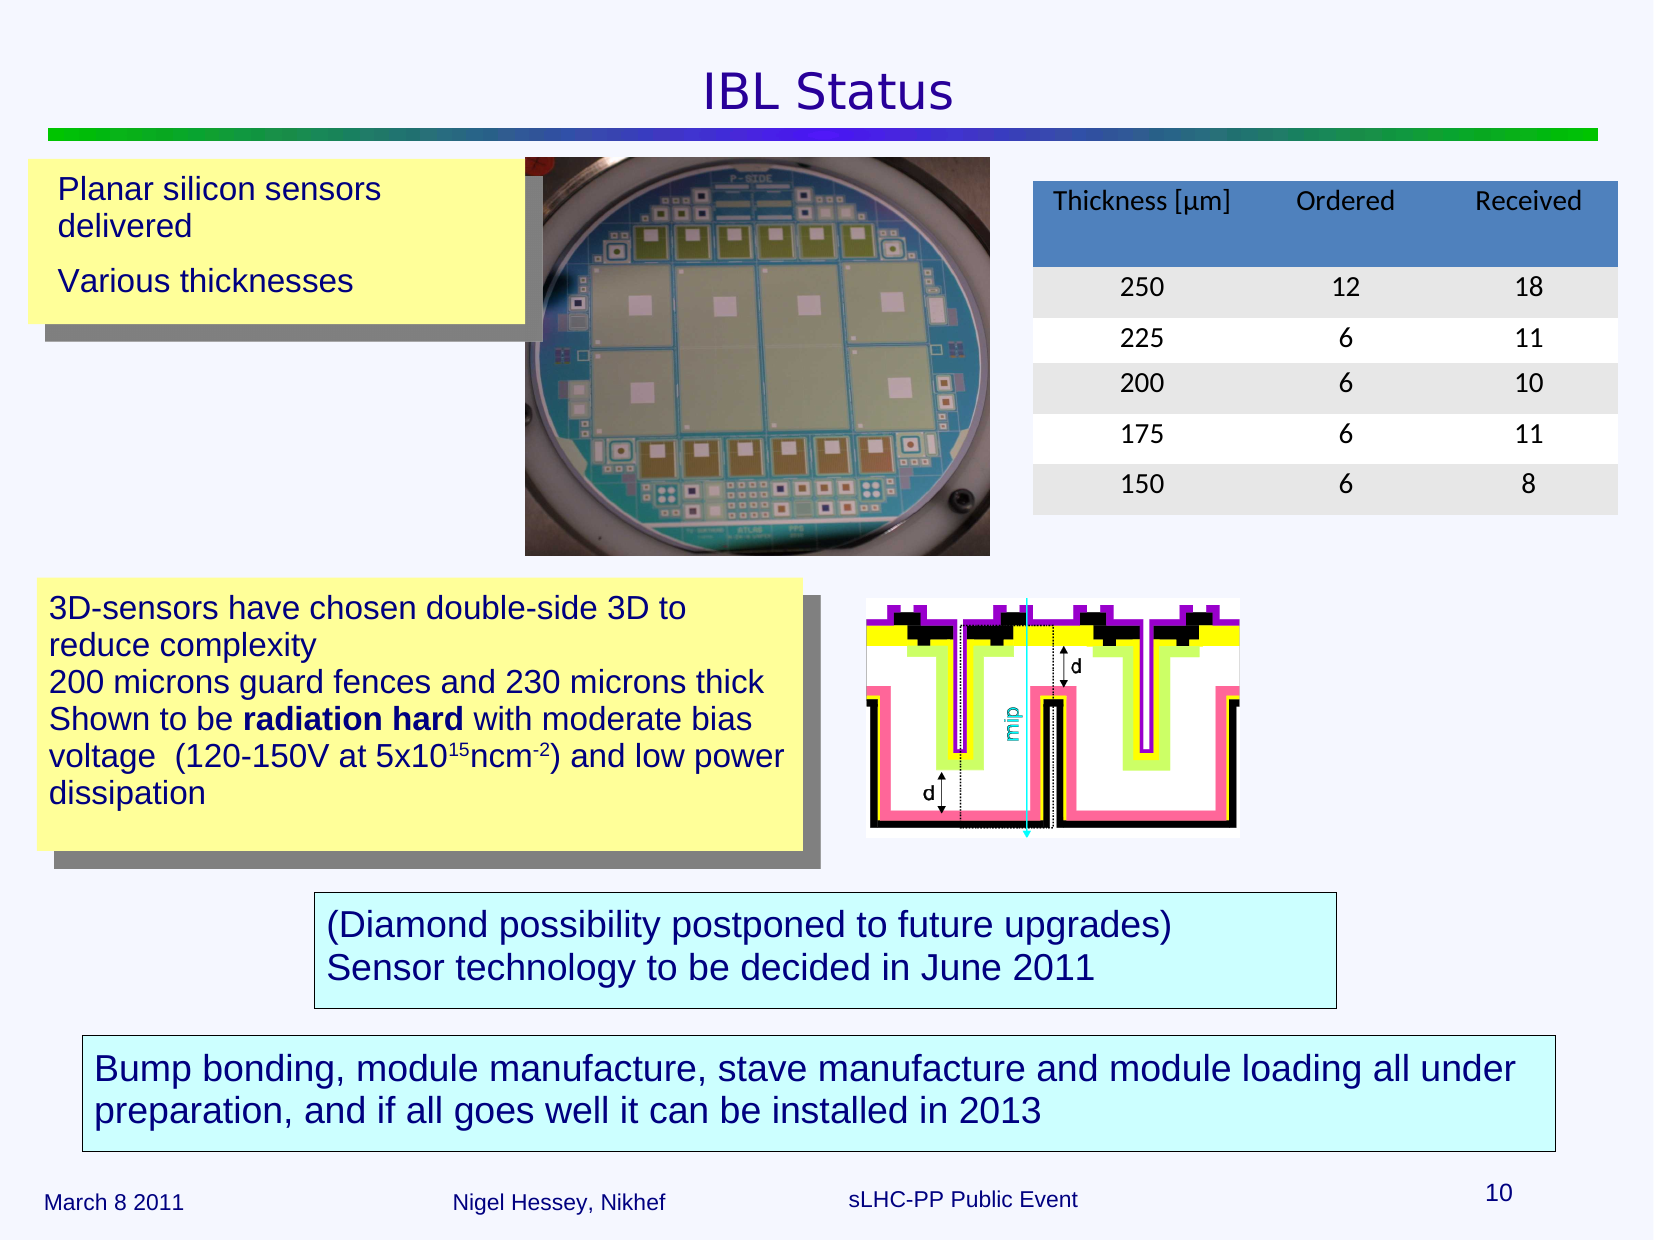

# IBL Status
Planar silicon sensors delivered
Various thicknesses
| Thickness [µm] | Ordered | Received |
| --- | --- | --- |
| 250 | 12 | 18 |
| 225 | 6 | 11 |
| 200 | 6 | 10 |
| 175 | 6 | 11 |
| 150 | 6 | 8 |
3D-sensors have chosen double-side 3D to reduce complexity
200 microns guard fences and 230 microns thick
Shown to be radiation hard with moderate bias voltage (120-150V at 5x1015ncm-2) and low power dissipation
(Diamond possibility postponed to future upgrades)
Sensor technology to be decided in June 2011
Bump bonding, module manufacture, stave manufacture and module loading all under preparation, and if all goes well it can be installed in 2013